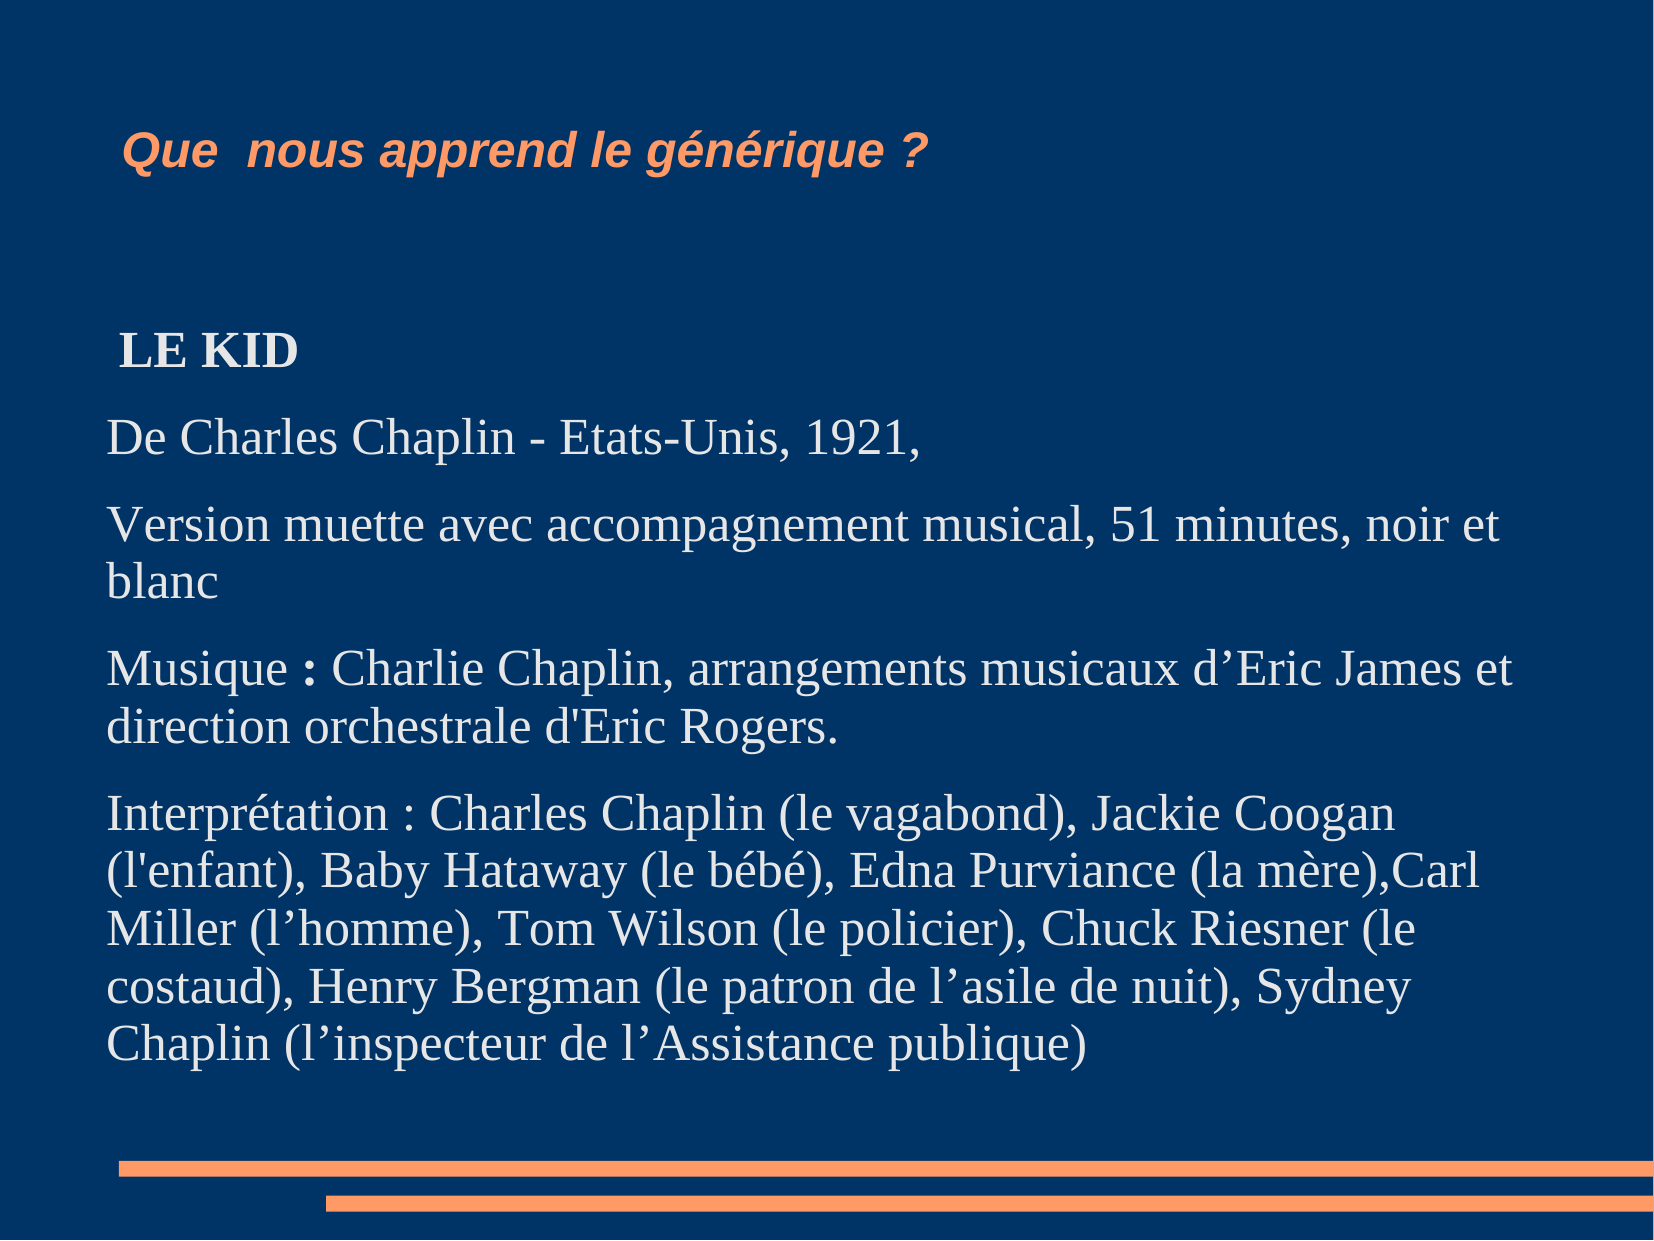

# Que nous apprend le générique ?
 LE KID
De Charles Chaplin - Etats-Unis, 1921,
Version muette avec accompagnement musical, 51 minutes, noir et blanc
Musique : Charlie Chaplin, arrangements musicaux d’Eric James et direction orchestrale d'Eric Rogers.
Interprétation : Charles Chaplin (le vagabond), Jackie Coogan (l'enfant), Baby Hataway (le bébé), Edna Purviance (la mère),Carl Miller (l’homme), Tom Wilson (le policier), Chuck Riesner (le costaud), Henry Bergman (le patron de l’asile de nuit), Sydney Chaplin (l’inspecteur de l’Assistance publique)